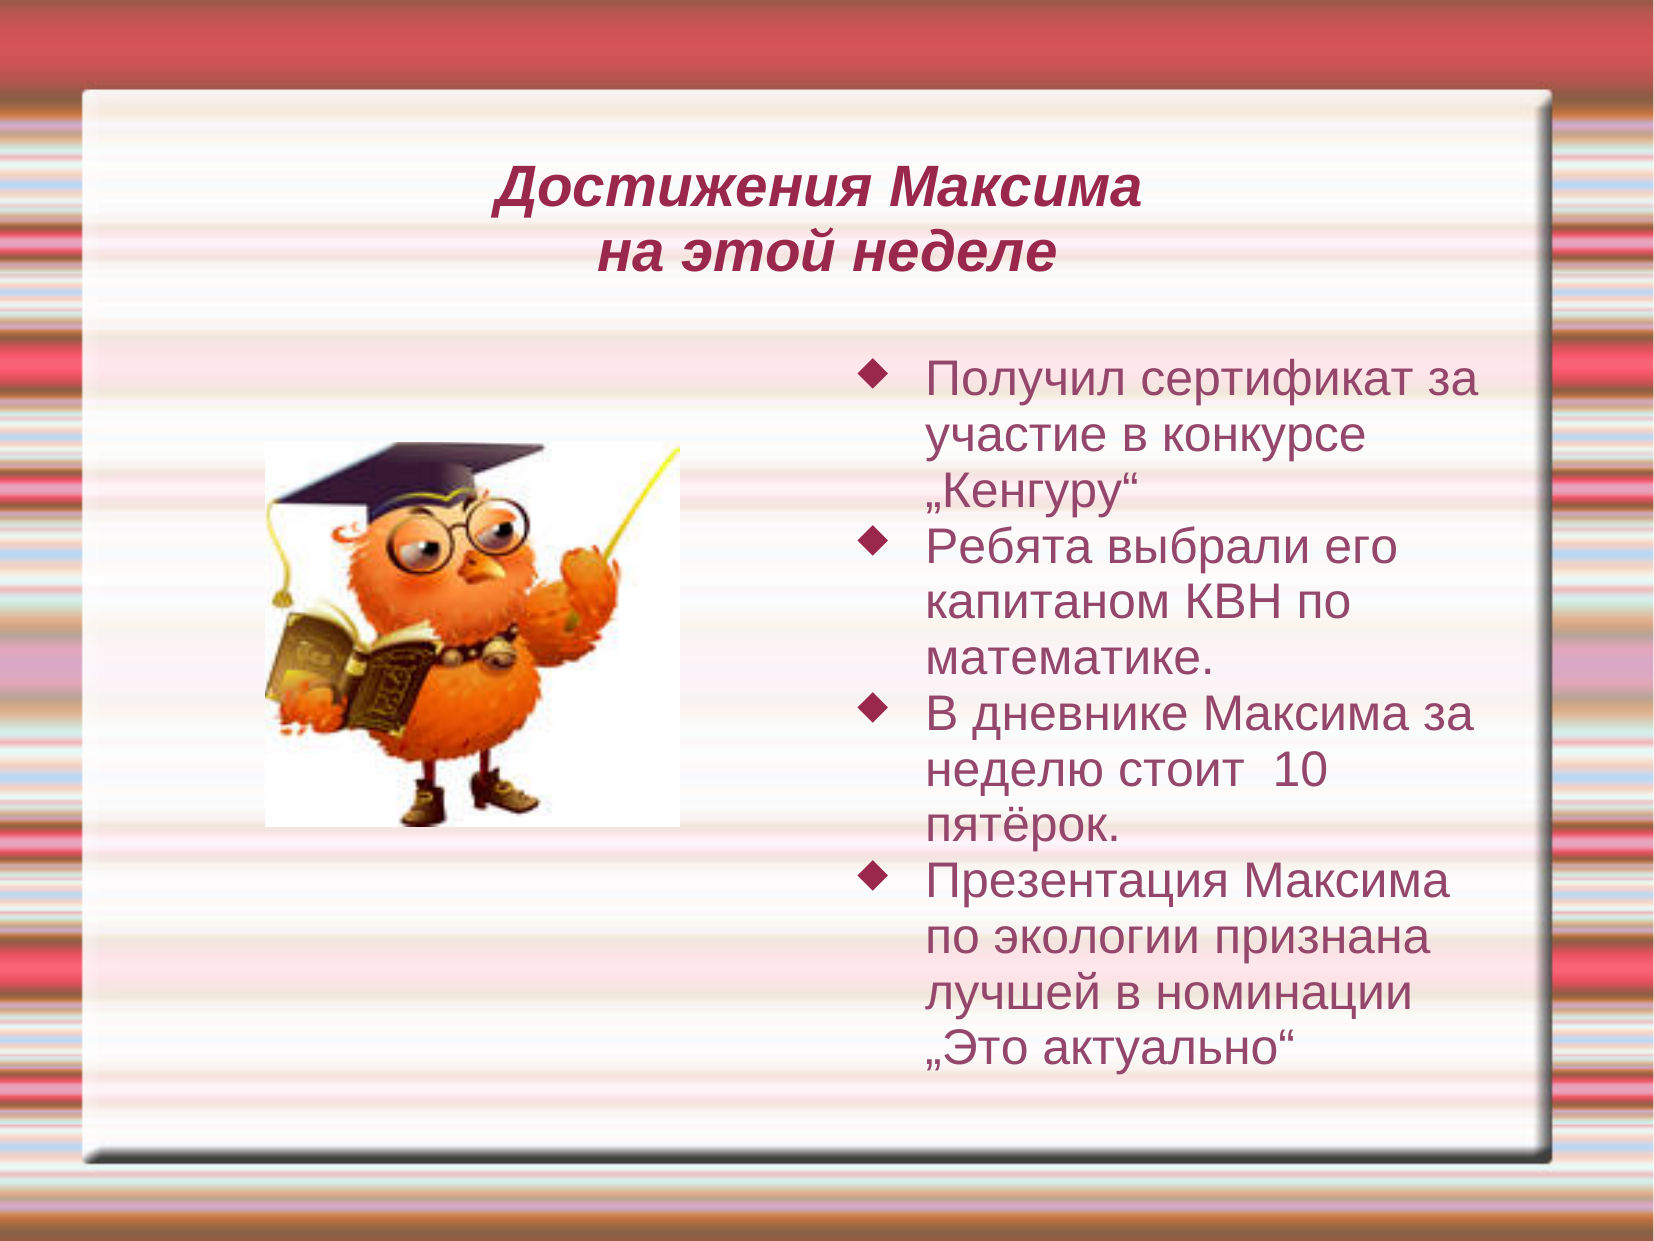

# Достижения Максима на этой неделе
Получил сертификат за участие в конкурсе „Кенгуру“
Ребята выбрали его капитаном КВН по математике.
В дневнике Максима за неделю стоит 10 пятёрок.
Презентация Максима по экологии признана лучшей в номинации
„Это актуально“